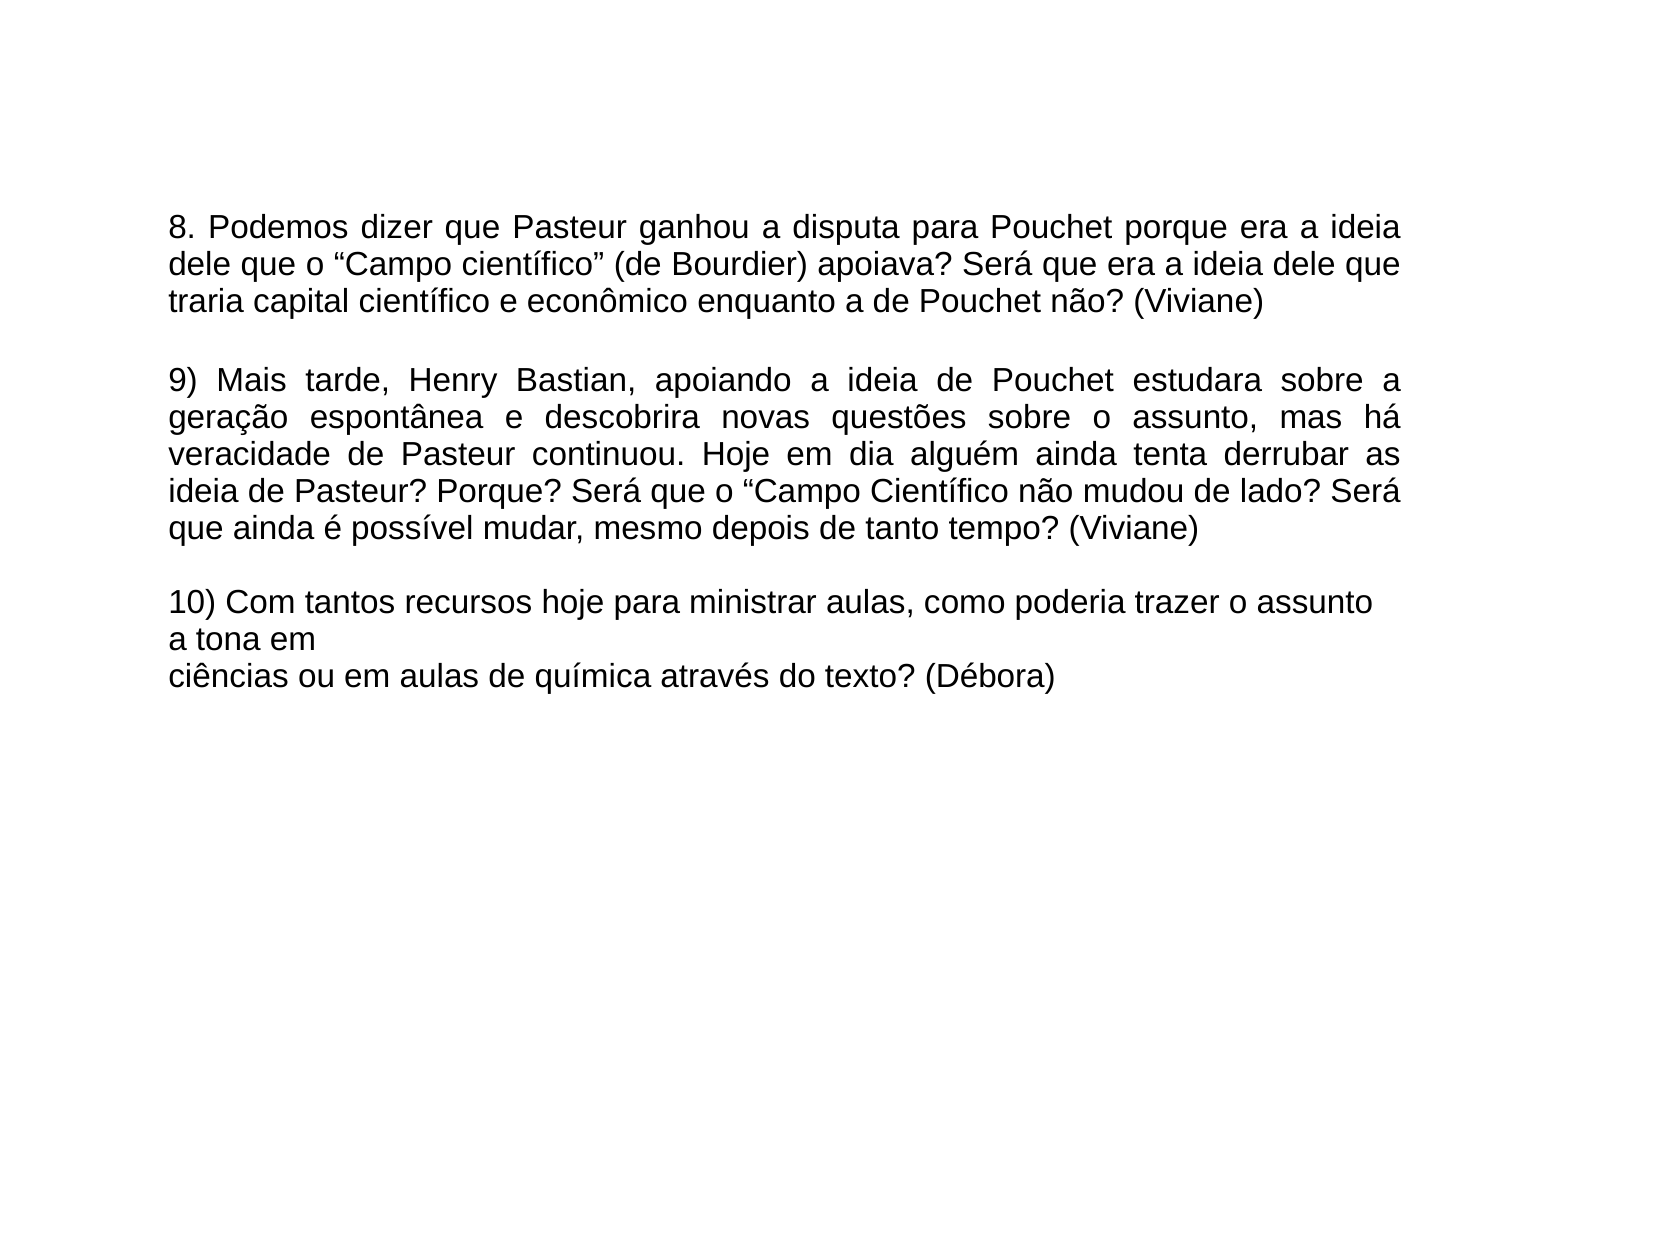

8. Podemos dizer que Pasteur ganhou a disputa para Pouchet porque era a ideia dele que o “Campo científico” (de Bourdier) apoiava? Será que era a ideia dele que traria capital científico e econômico enquanto a de Pouchet não? (Viviane)
9) Mais tarde, Henry Bastian, apoiando a ideia de Pouchet estudara sobre a geração espontânea e descobrira novas questões sobre o assunto, mas há veracidade de Pasteur continuou. Hoje em dia alguém ainda tenta derrubar as ideia de Pasteur? Porque? Será que o “Campo Científico não mudou de lado? Será que ainda é possível mudar, mesmo depois de tanto tempo? (Viviane)
10) Com tantos recursos hoje para ministrar aulas, como poderia trazer o assunto a tona em
ciências ou em aulas de química através do texto? (Débora)